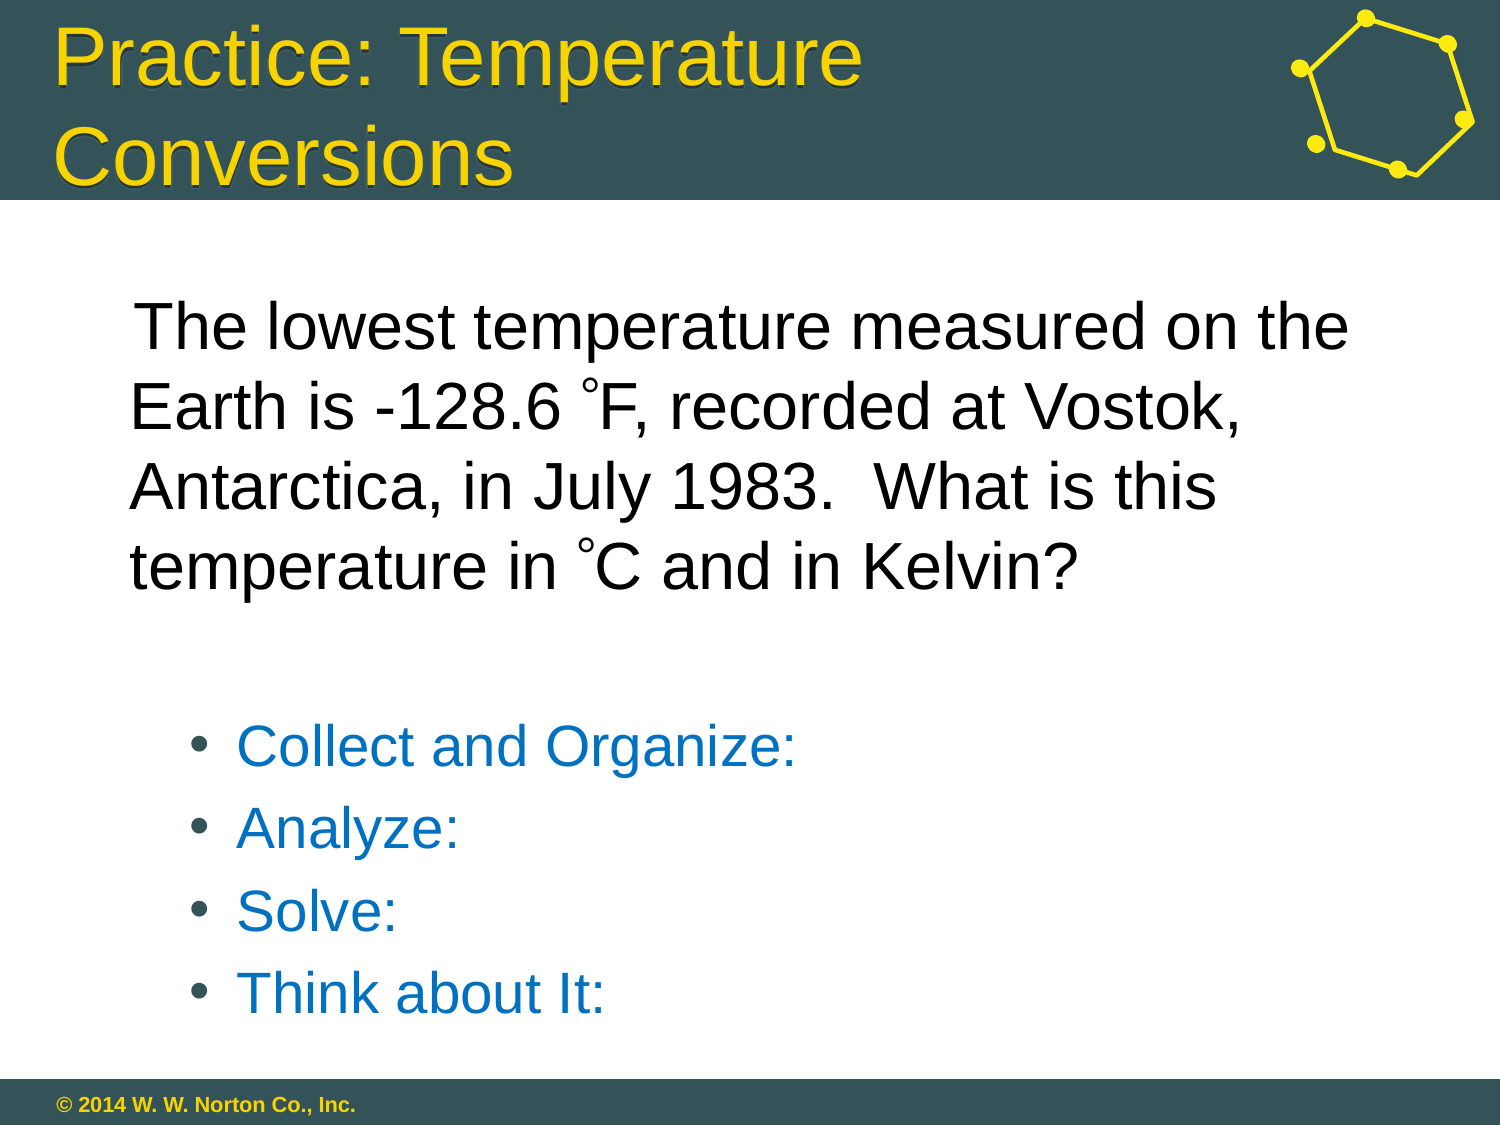

Practice: Temperature Conversions
# The lowest temperature measured on the Earth is -128.6 F, recorded at Vostok, Antarctica, in July 1983. What is this temperature in C and in Kelvin?
Collect and Organize:
Analyze:
Solve:
Think about It: